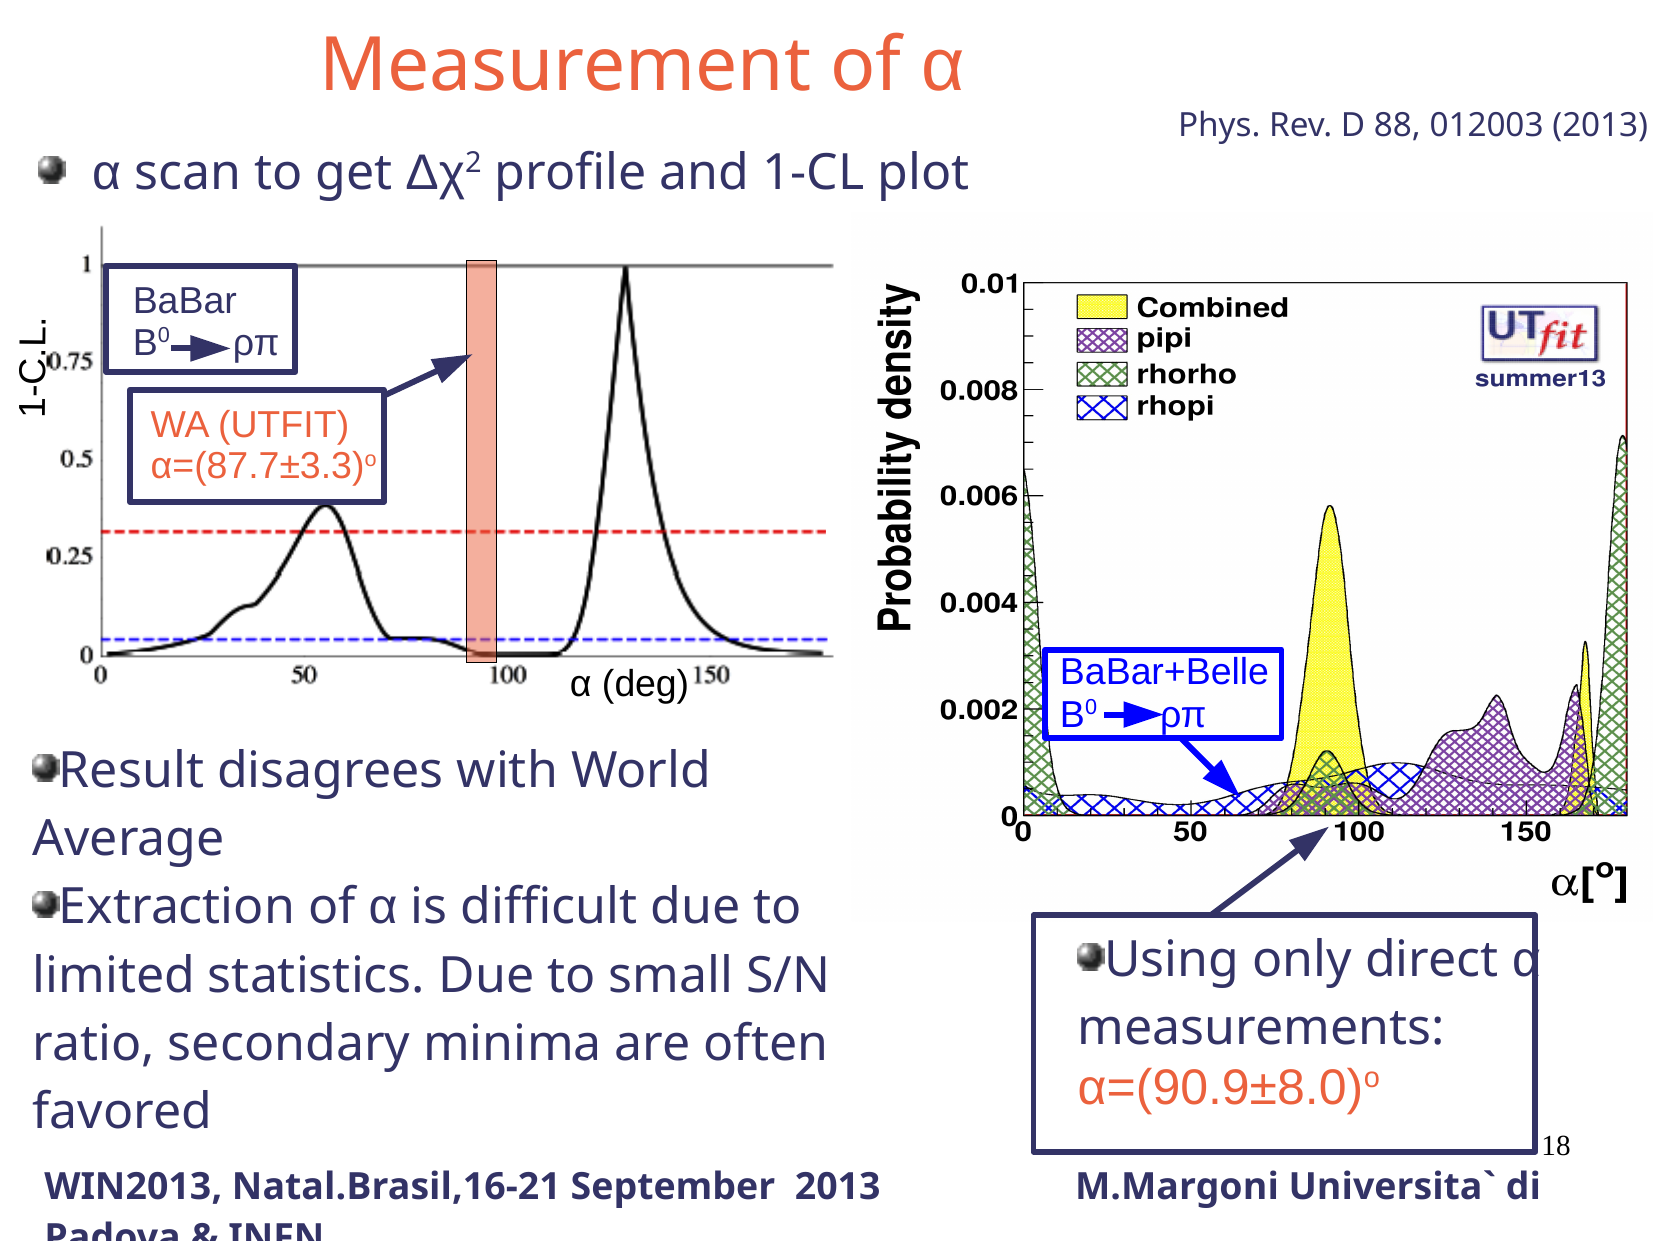

Measurement of α
Phys. Rev. D 88, 012003 (2013)
# α scan to get Δχ2 profile and 1-CL plot
BaBar
B0 ρπ
1-C.L.
WA (UTFIT)
α=(87.7±3.3)o
BaBar+Belle
B0 ρπ
α (deg)
Result disagrees with World Average
Extraction of α is difficult due to limited statistics. Due to small S/N ratio, secondary minima are often favored
Using only direct α measurements:
α=(90.9±8.0)o
18
WIN2013, Natal.Brasil,16-21 September 2013 M.Margoni Universita` di Padova & INFN